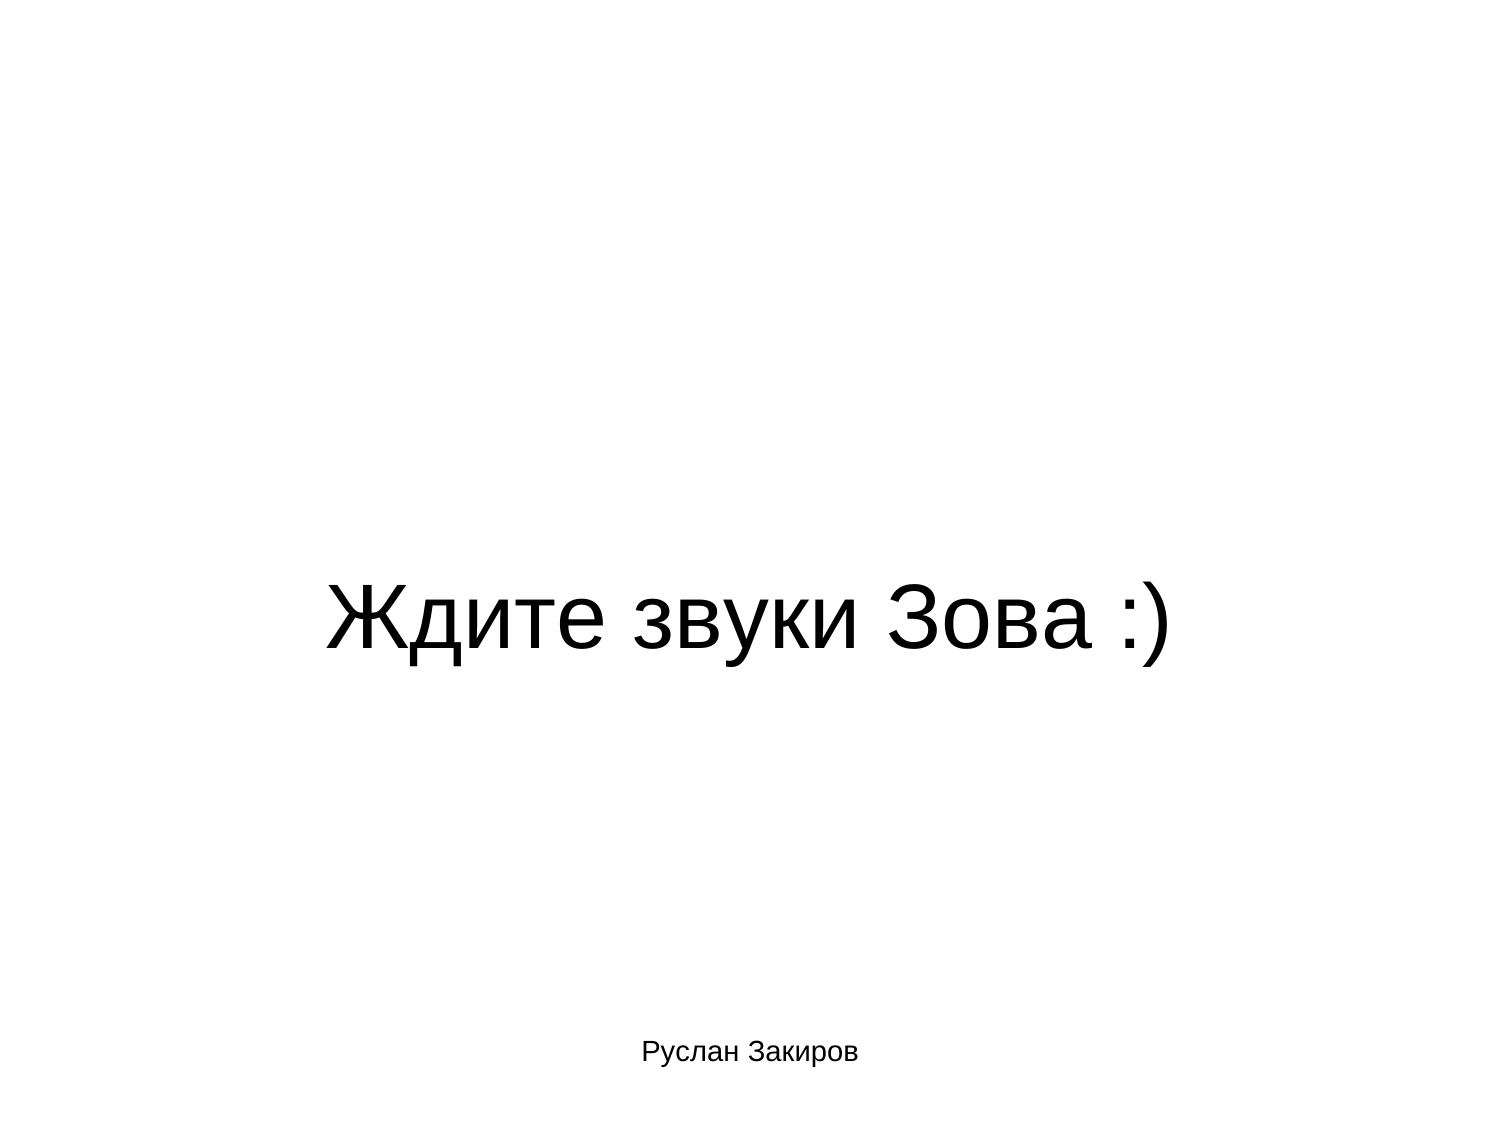

# Ждите звуки Зова :)
Руслан Закиров